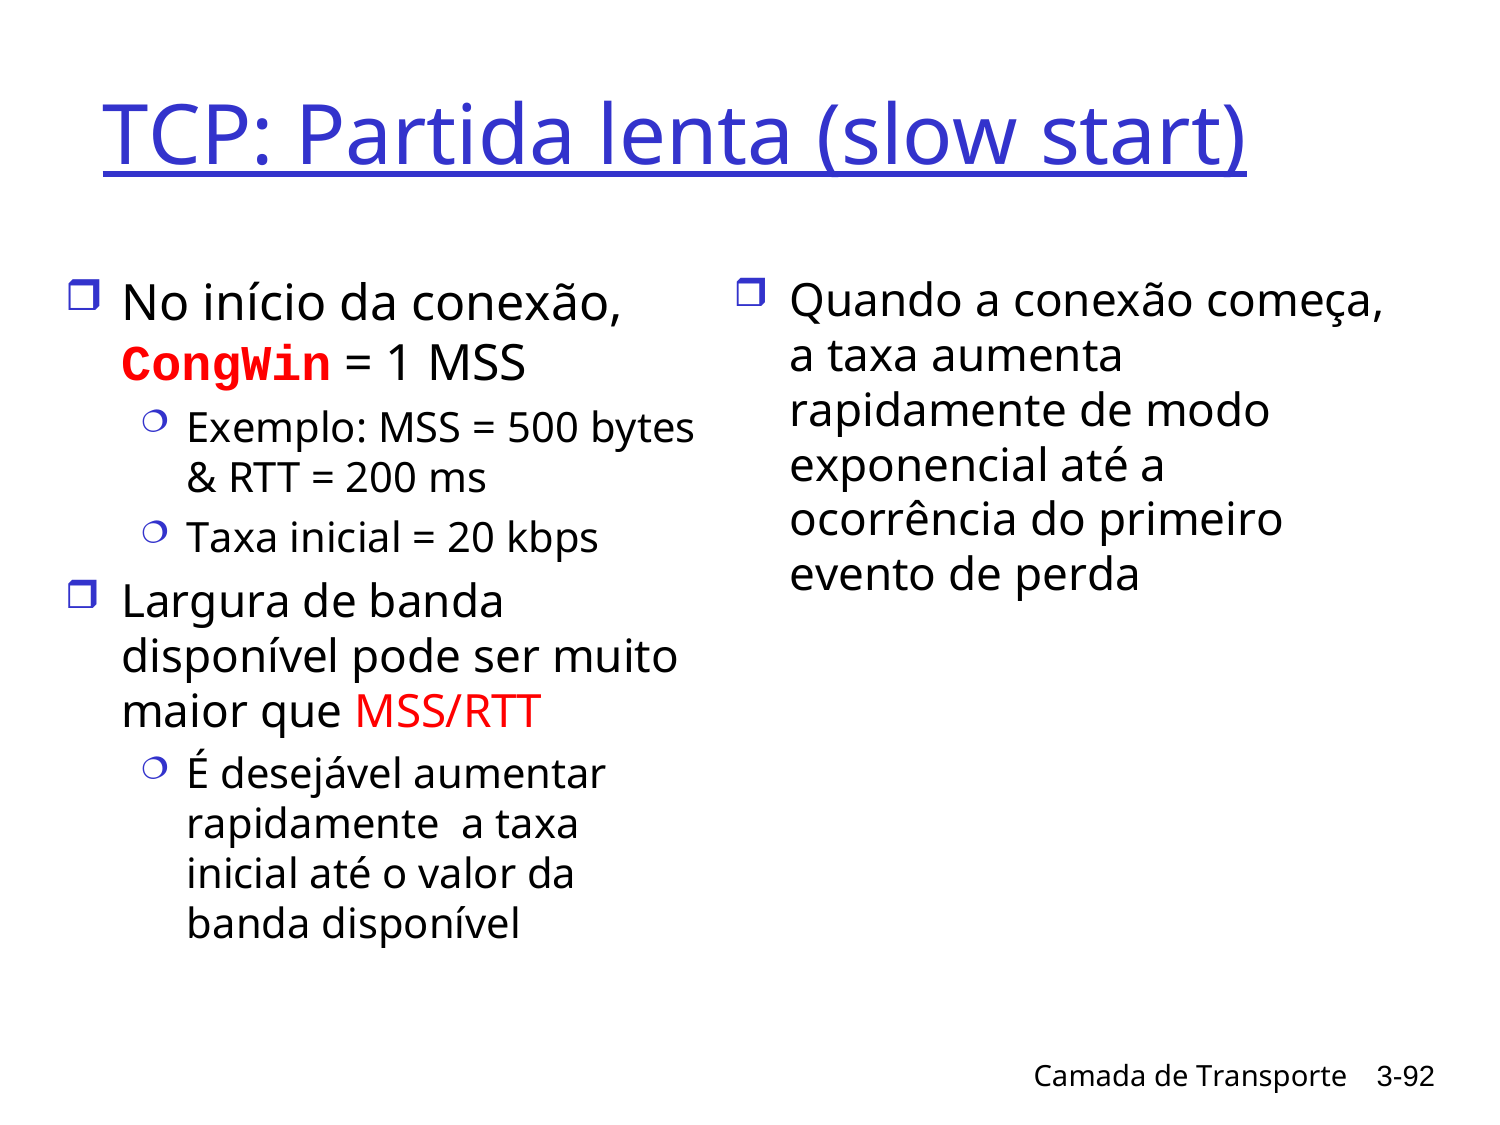

# TCP: Partida lenta (slow start)
No início da conexão, CongWin = 1 MSS
Exemplo: MSS = 500 bytes & RTT = 200 ms
Taxa inicial = 20 kbps
Largura de banda disponível pode ser muito maior que MSS/RTT
É desejável aumentar rapidamente a taxa inicial até o valor da banda disponível
Quando a conexão começa, a taxa aumenta rapidamente de modo exponencial até a ocorrência do primeiro evento de perda
Camada de Transporte